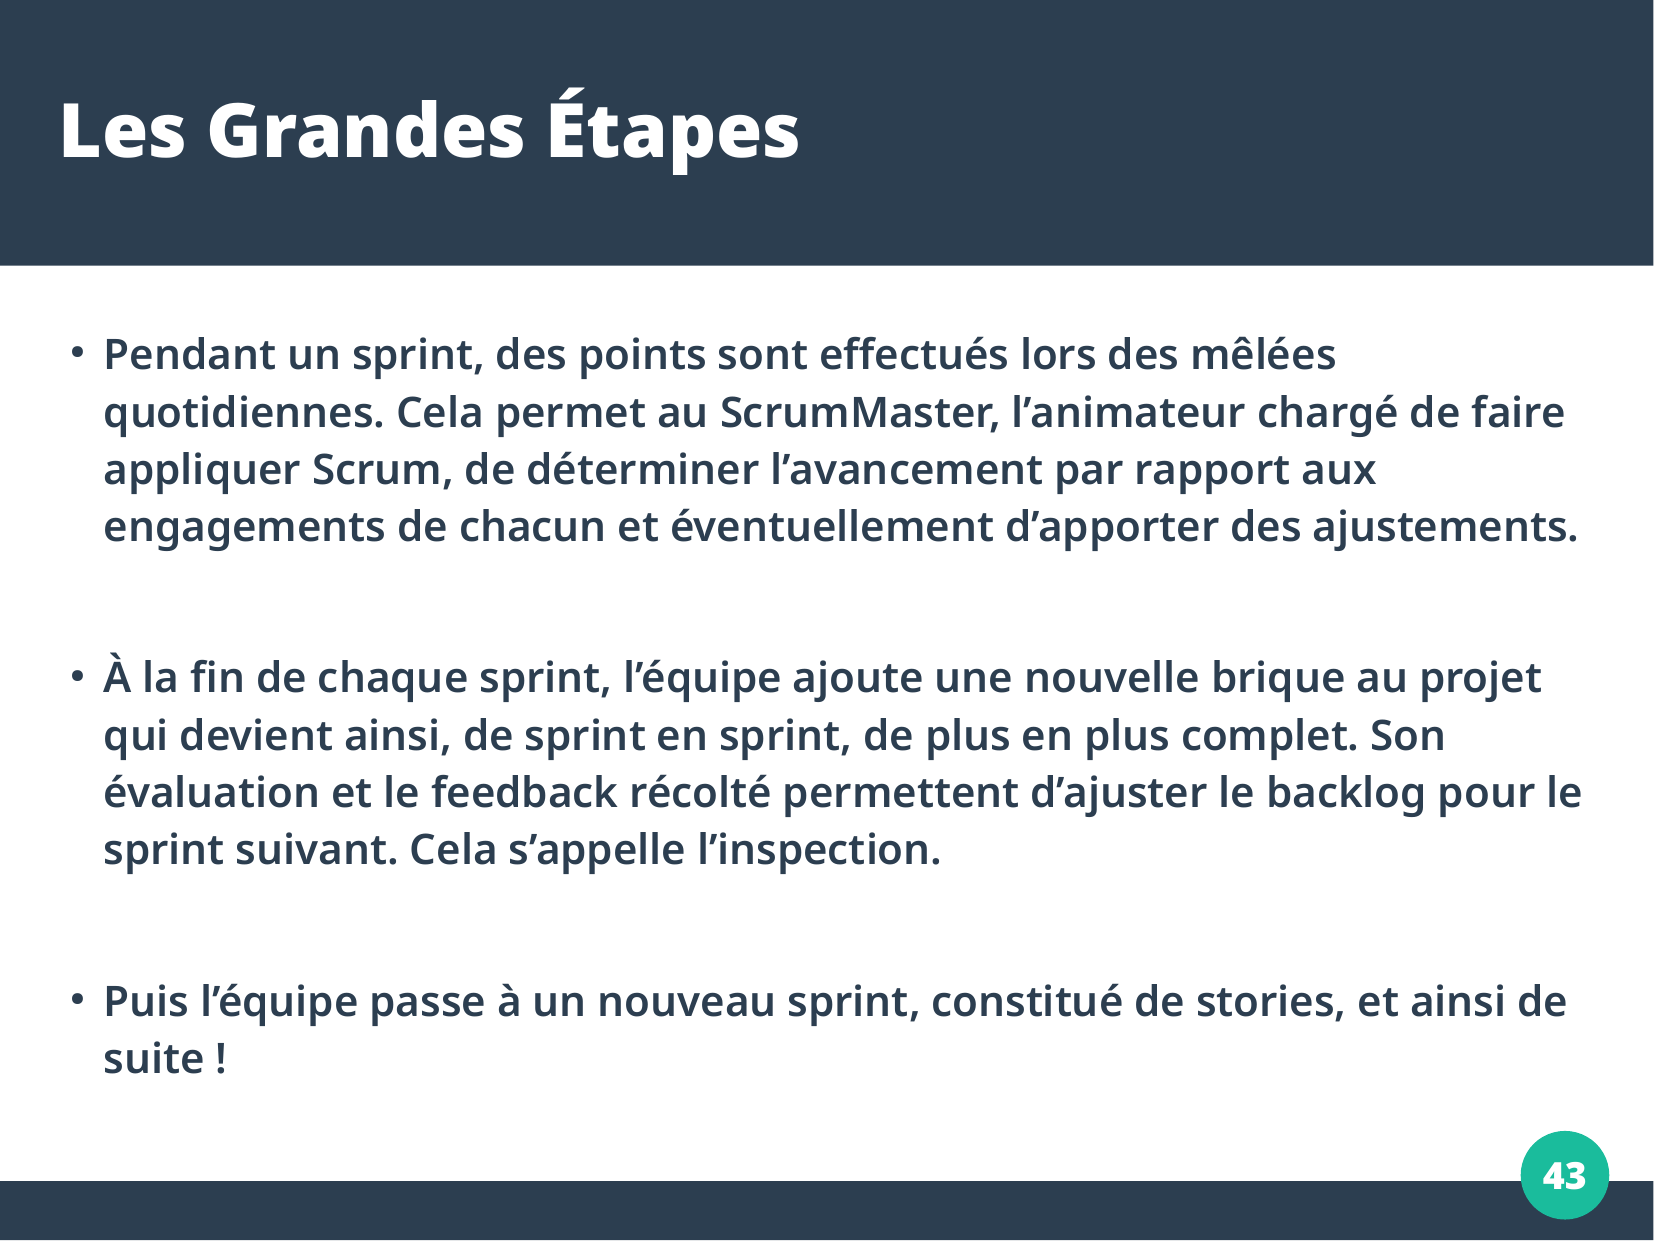

# Les Grandes Étapes
Pendant un sprint, des points sont effectués lors des mêlées quotidiennes. Cela permet au ScrumMaster, l’animateur chargé de faire appliquer Scrum, de déterminer l’avancement par rapport aux engagements de chacun et éventuellement d’apporter des ajustements.
À la fin de chaque sprint, l’équipe ajoute une nouvelle brique au projet qui devient ainsi, de sprint en sprint, de plus en plus complet. Son évaluation et le feedback récolté permettent d’ajuster le backlog pour le sprint suivant. Cela s’appelle l’inspection.
Puis l’équipe passe à un nouveau sprint, constitué de stories, et ainsi de suite !
43